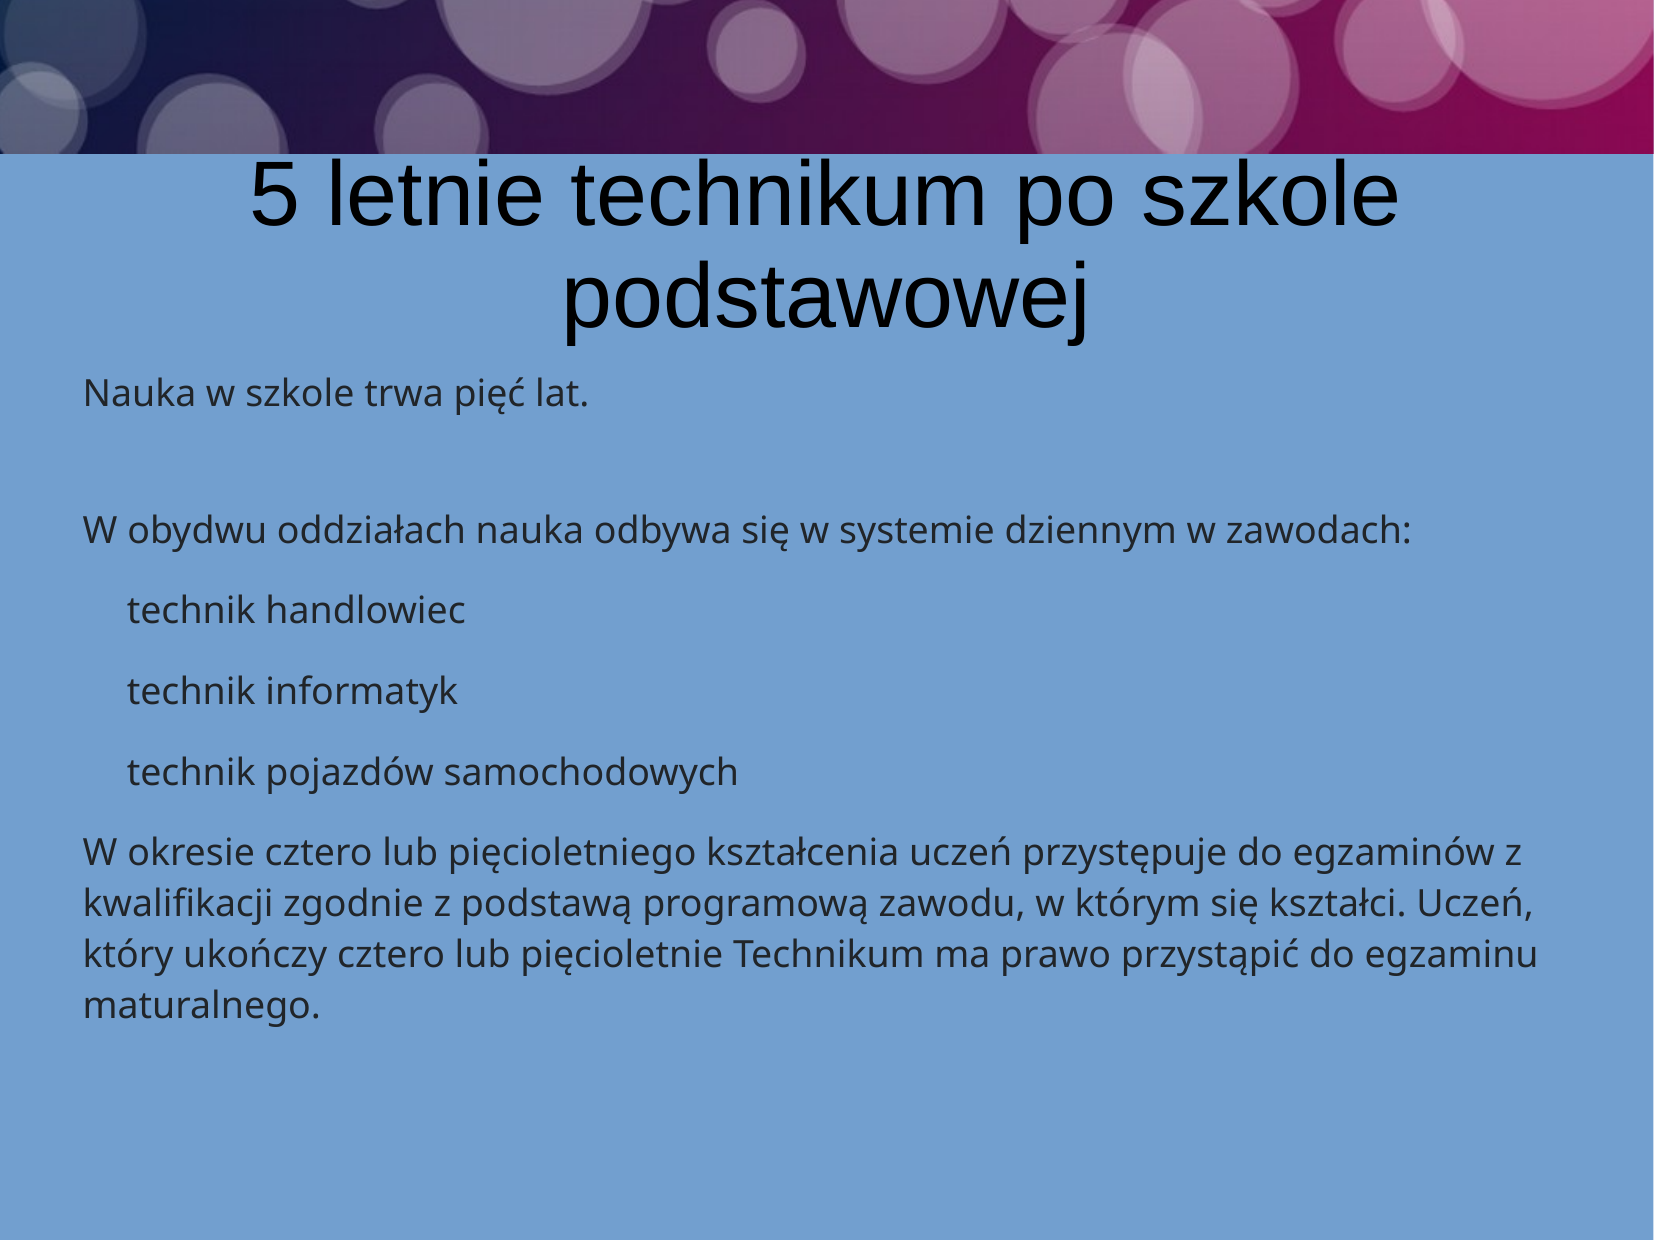

# 5 letnie technikum po szkole podstawowej
Nauka w szkole trwa pięć lat.
W obydwu oddziałach nauka odbywa się w systemie dziennym w zawodach:
technik handlowiec
technik informatyk
technik pojazdów samochodowych
W okresie cztero lub pięcioletniego kształcenia uczeń przystępuje do egzaminów z kwalifikacji zgodnie z podstawą programową zawodu, w którym się kształci. Uczeń, który ukończy cztero lub pięcioletnie Technikum ma prawo przystąpić do egzaminu maturalnego.